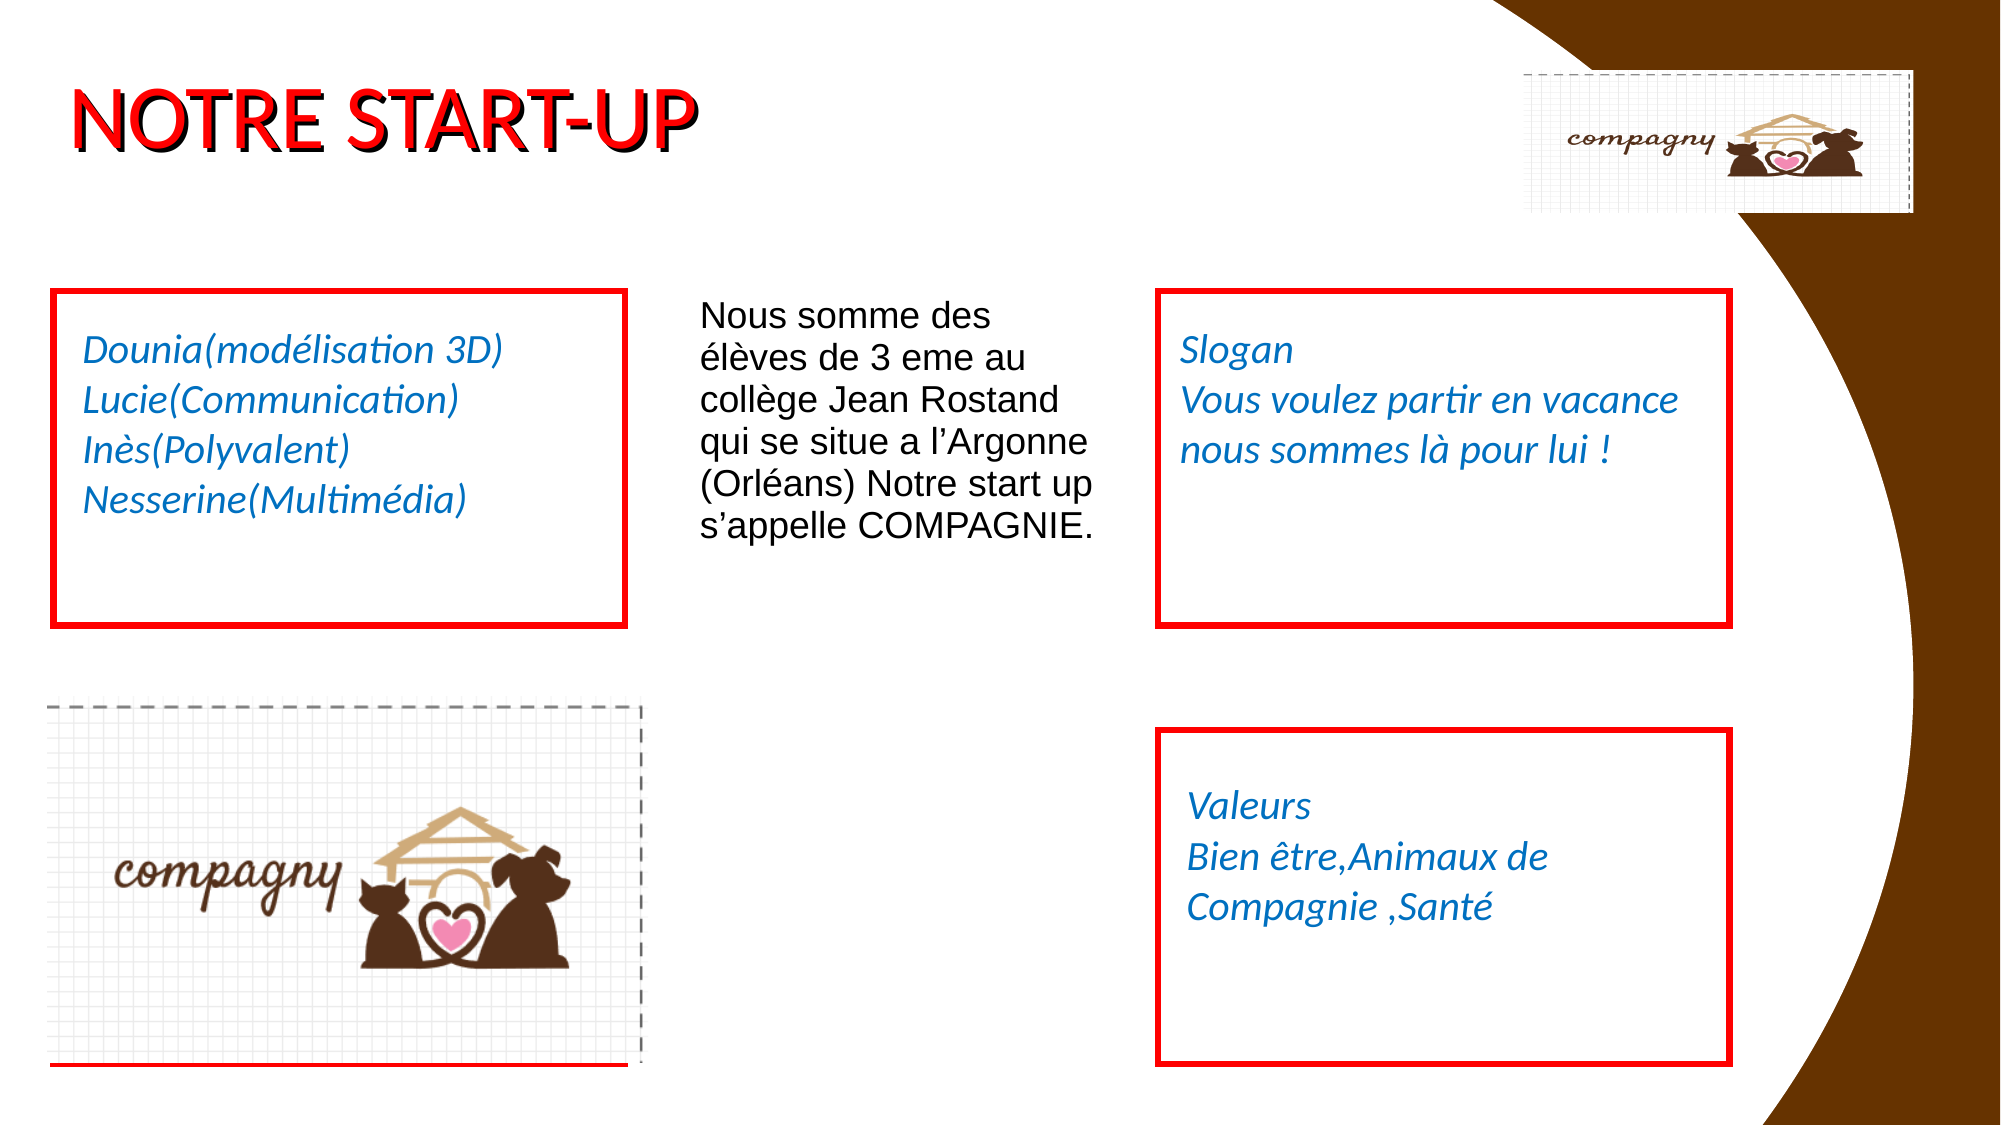

NOTRE START-UP
Nous somme des élèves de 3 eme au collège Jean Rostand qui se situe a l’Argonne (Orléans) Notre start up s’appelle COMPAGNIE.
Dounia(modélisation 3D)
Lucie(Communication)
Inès(Polyvalent)
Nesserine(Multimédia)
Slogan
Vous voulez partir en vacance nous sommes là pour lui !
Valeurs
Bien être,Animaux de Compagnie ,Santé
Logo